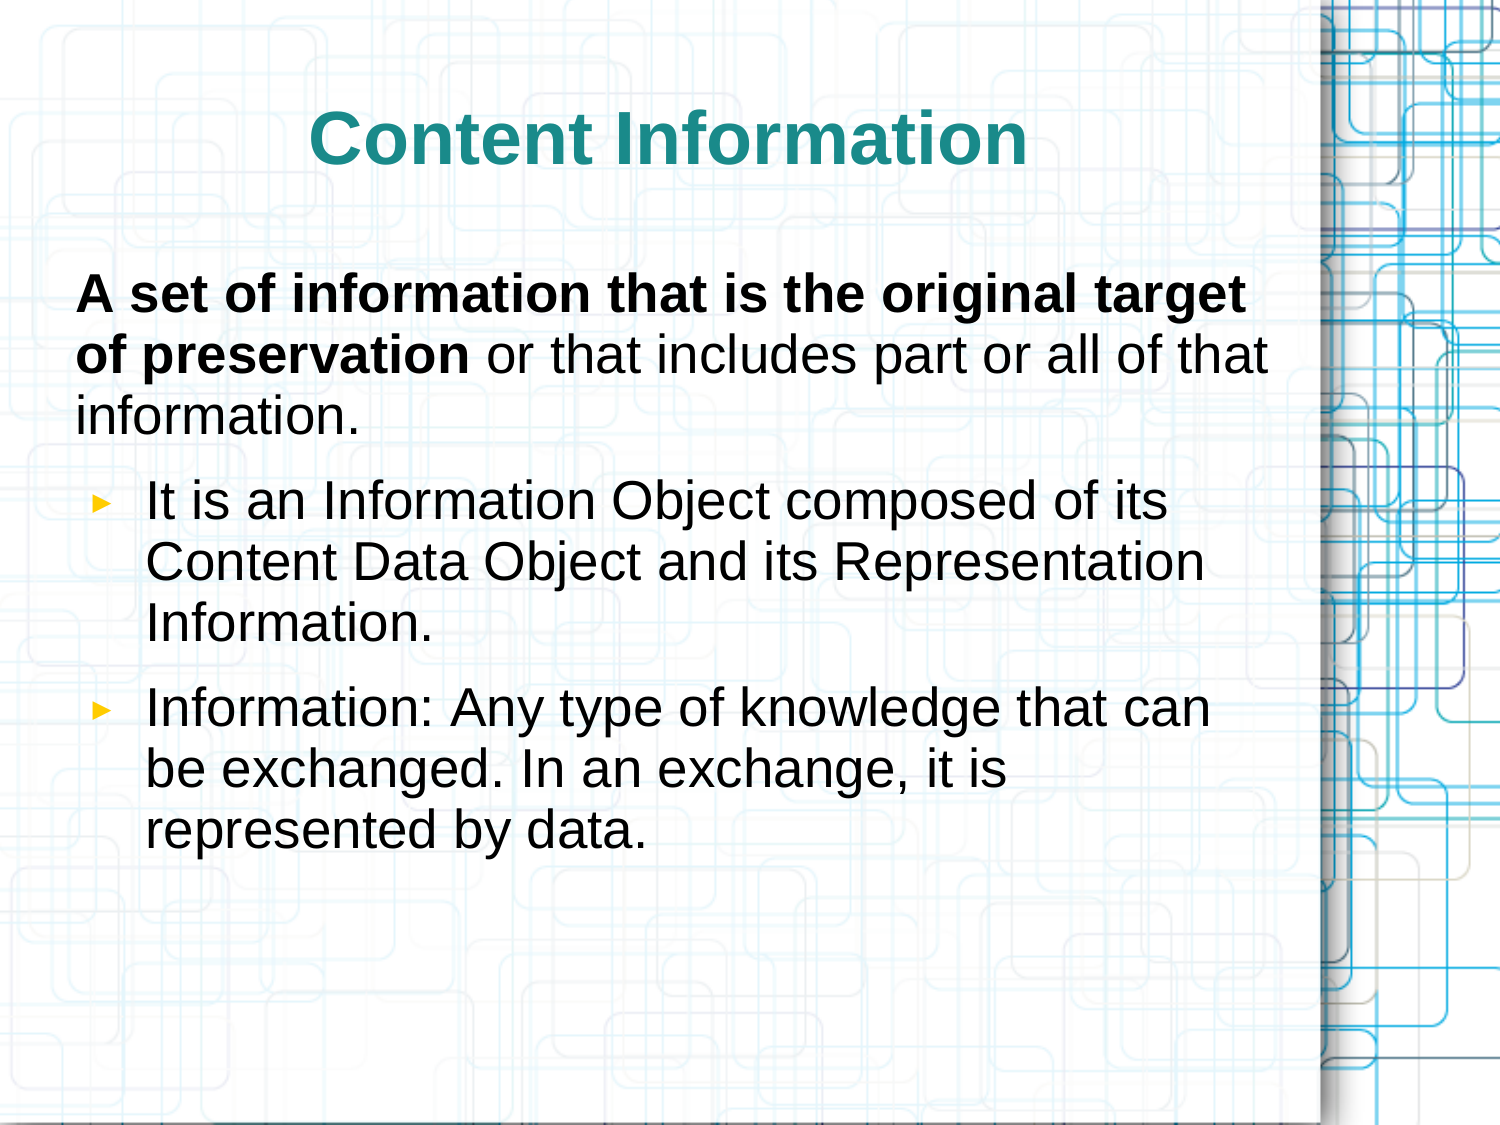

# Content Information
A set of information that is the original target of preservation or that includes part or all of that information.
It is an Information Object composed of its Content Data Object and its Representation Information.
Information: Any type of knowledge that can be exchanged. In an exchange, it is represented by data.